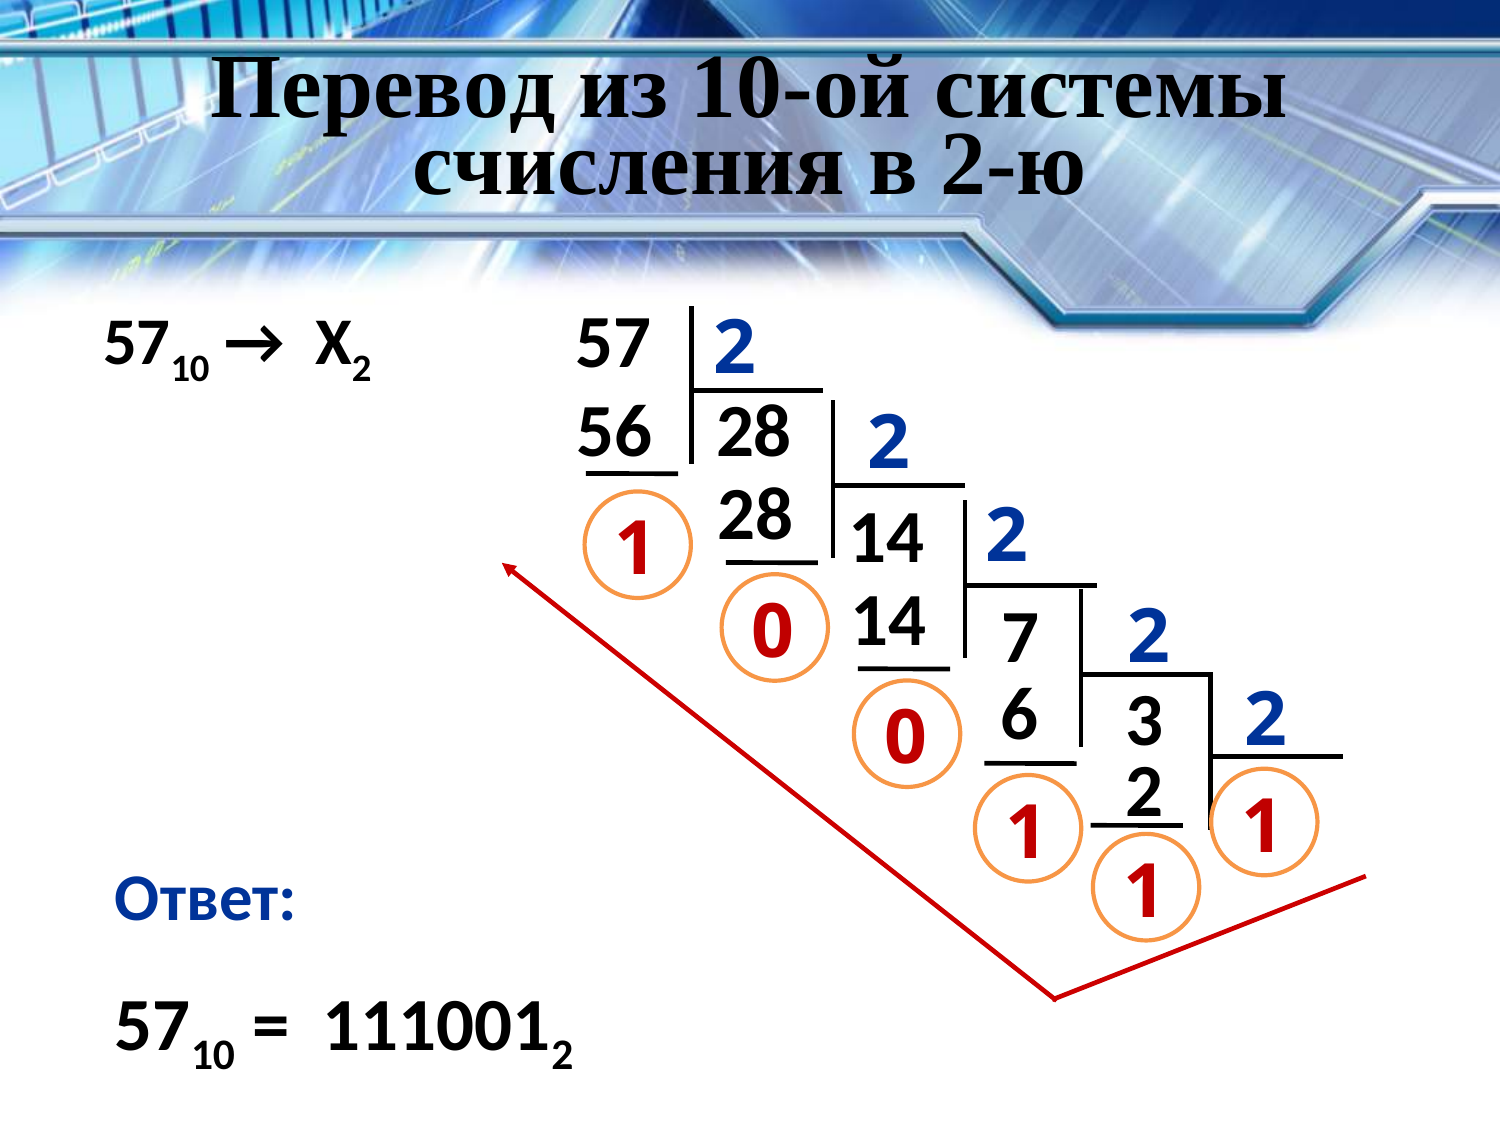

# Перевод из 10-ой системы счисления в 2-ю
57
5710 → Х2
 2
28
56
 2
28
 2
14
1
14
0
7
 2
6
3
 2
0
2
1
1
1
Ответ:
5710 = 1110012